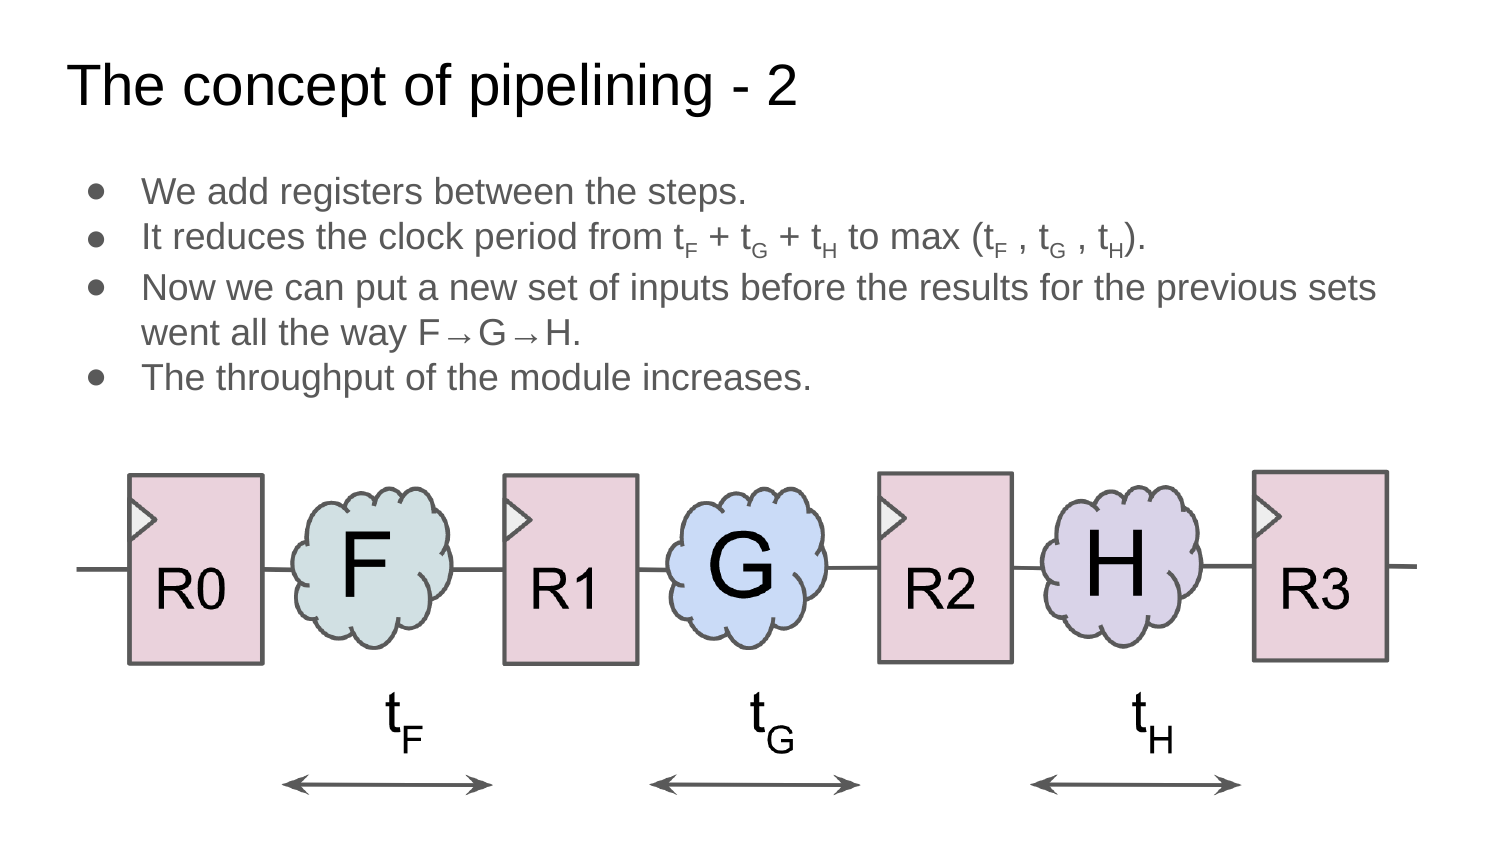

# The concept of pipelining - 2
We add registers between the steps.
It reduces the clock period from tF + tG + tH to max (tF , tG , tH).
Now we can put a new set of inputs before the results for the previous sets went all the way F→G→H.
The throughput of the module increases.